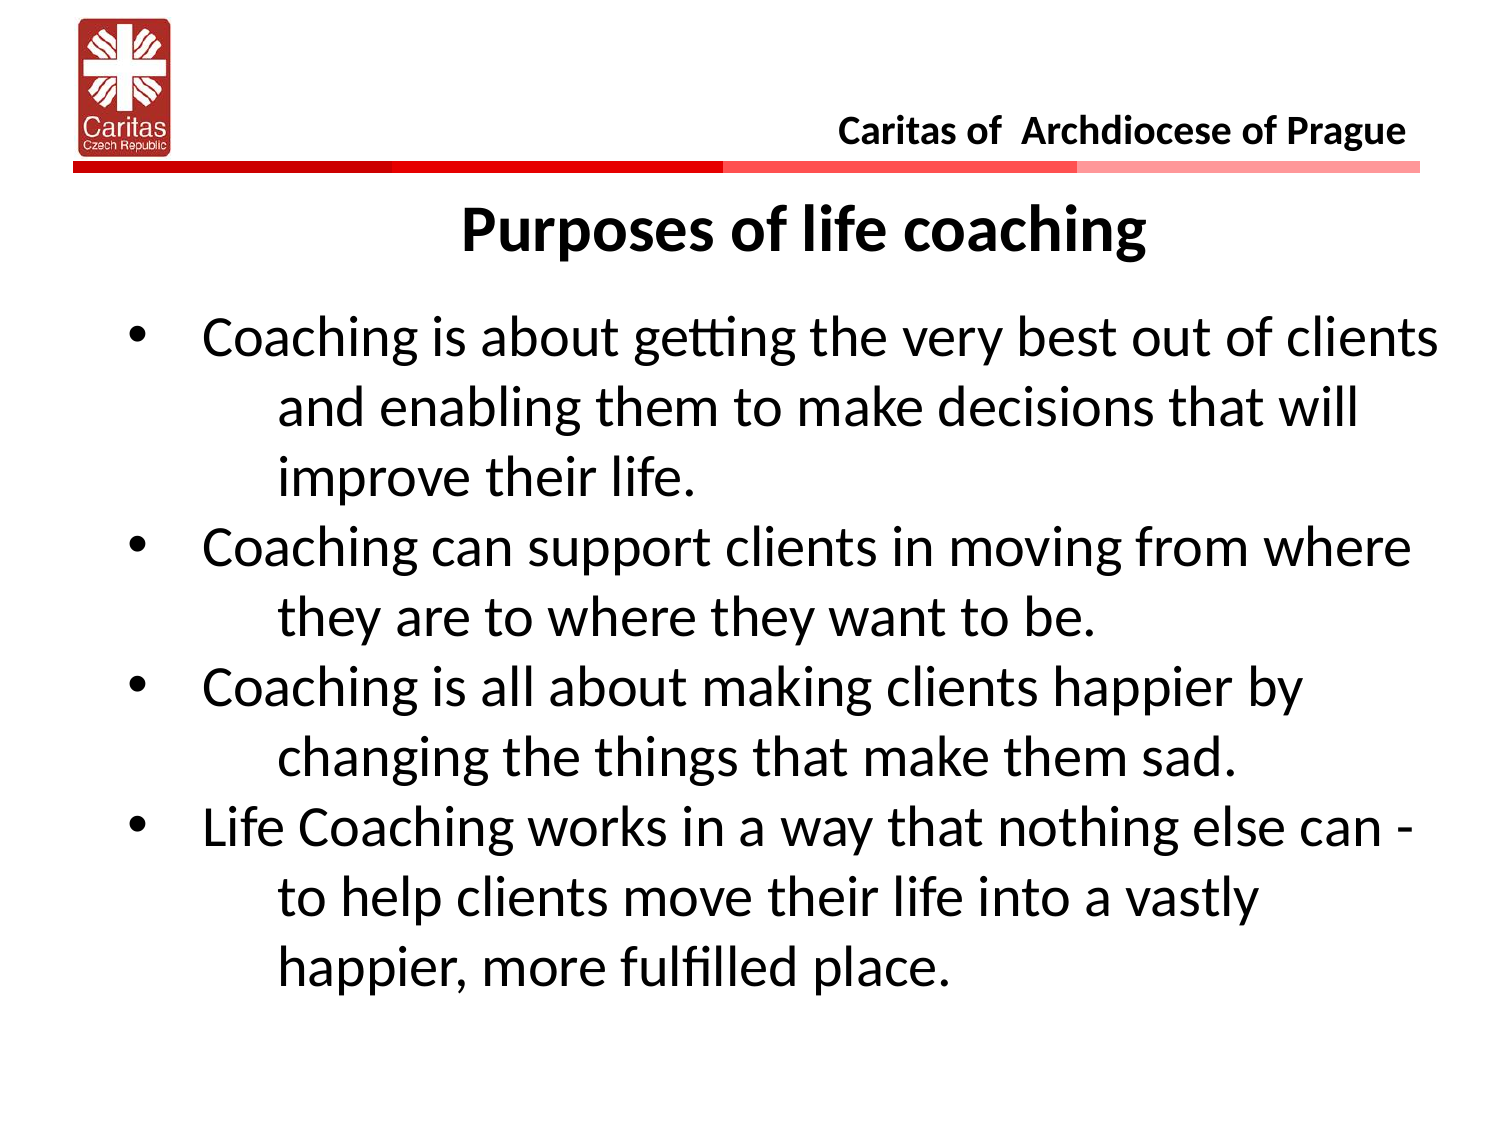

Caritas of Archdiocese of Prague
# Purposes of life coaching
Coaching is about getting the very best out of clients and enabling them to make decisions that will improve their life.
Coaching can support clients in moving from where they are to where they want to be.
Coaching is all about making clients happier by changing the things that make them sad.
Life Coaching works in a way that nothing else can - to help clients move their life into a vastly happier, more fulfilled place.